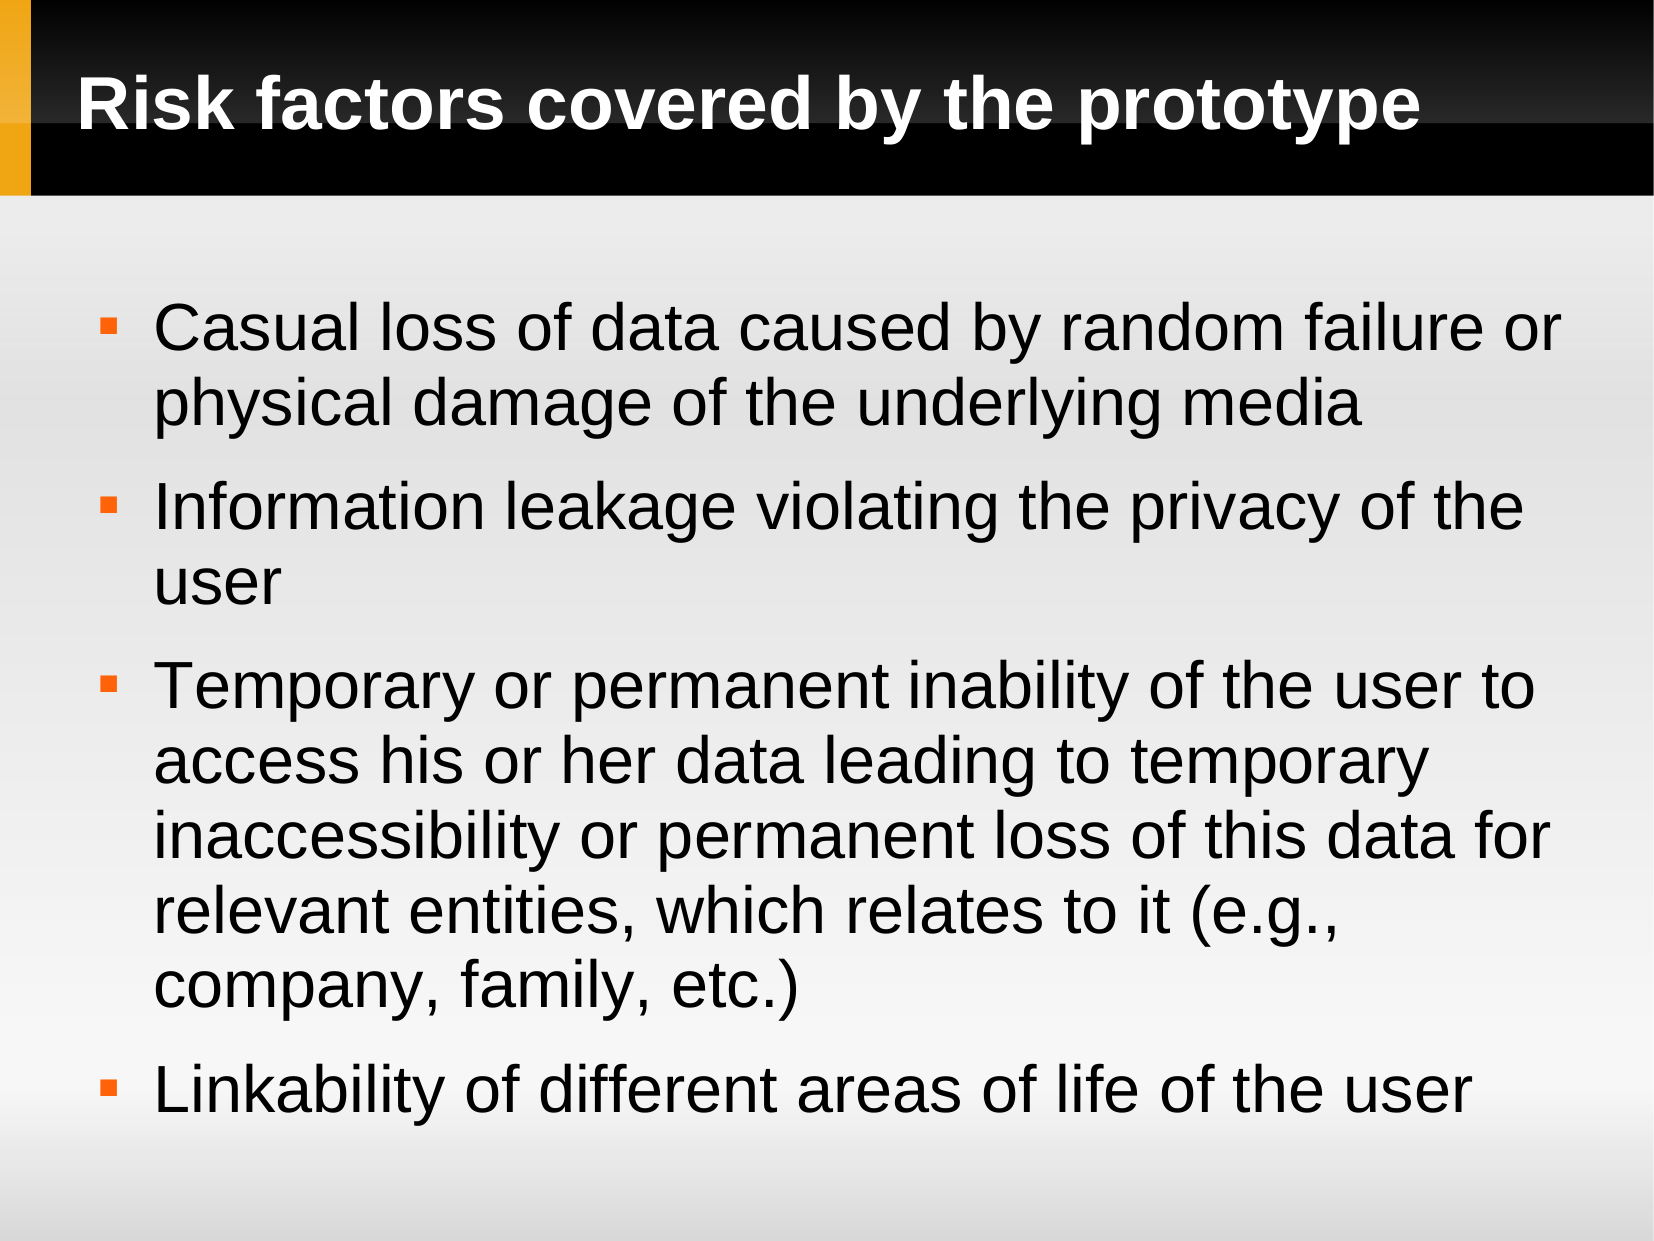

# Risk factors covered by the prototype
Casual loss of data caused by random failure or physical damage of the underlying media
Information leakage violating the privacy of the user
Temporary or permanent inability of the user to access his or her data leading to temporary inaccessibility or permanent loss of this data for relevant entities, which relates to it (e.g., company, family, etc.)
Linkability of different areas of life of the user